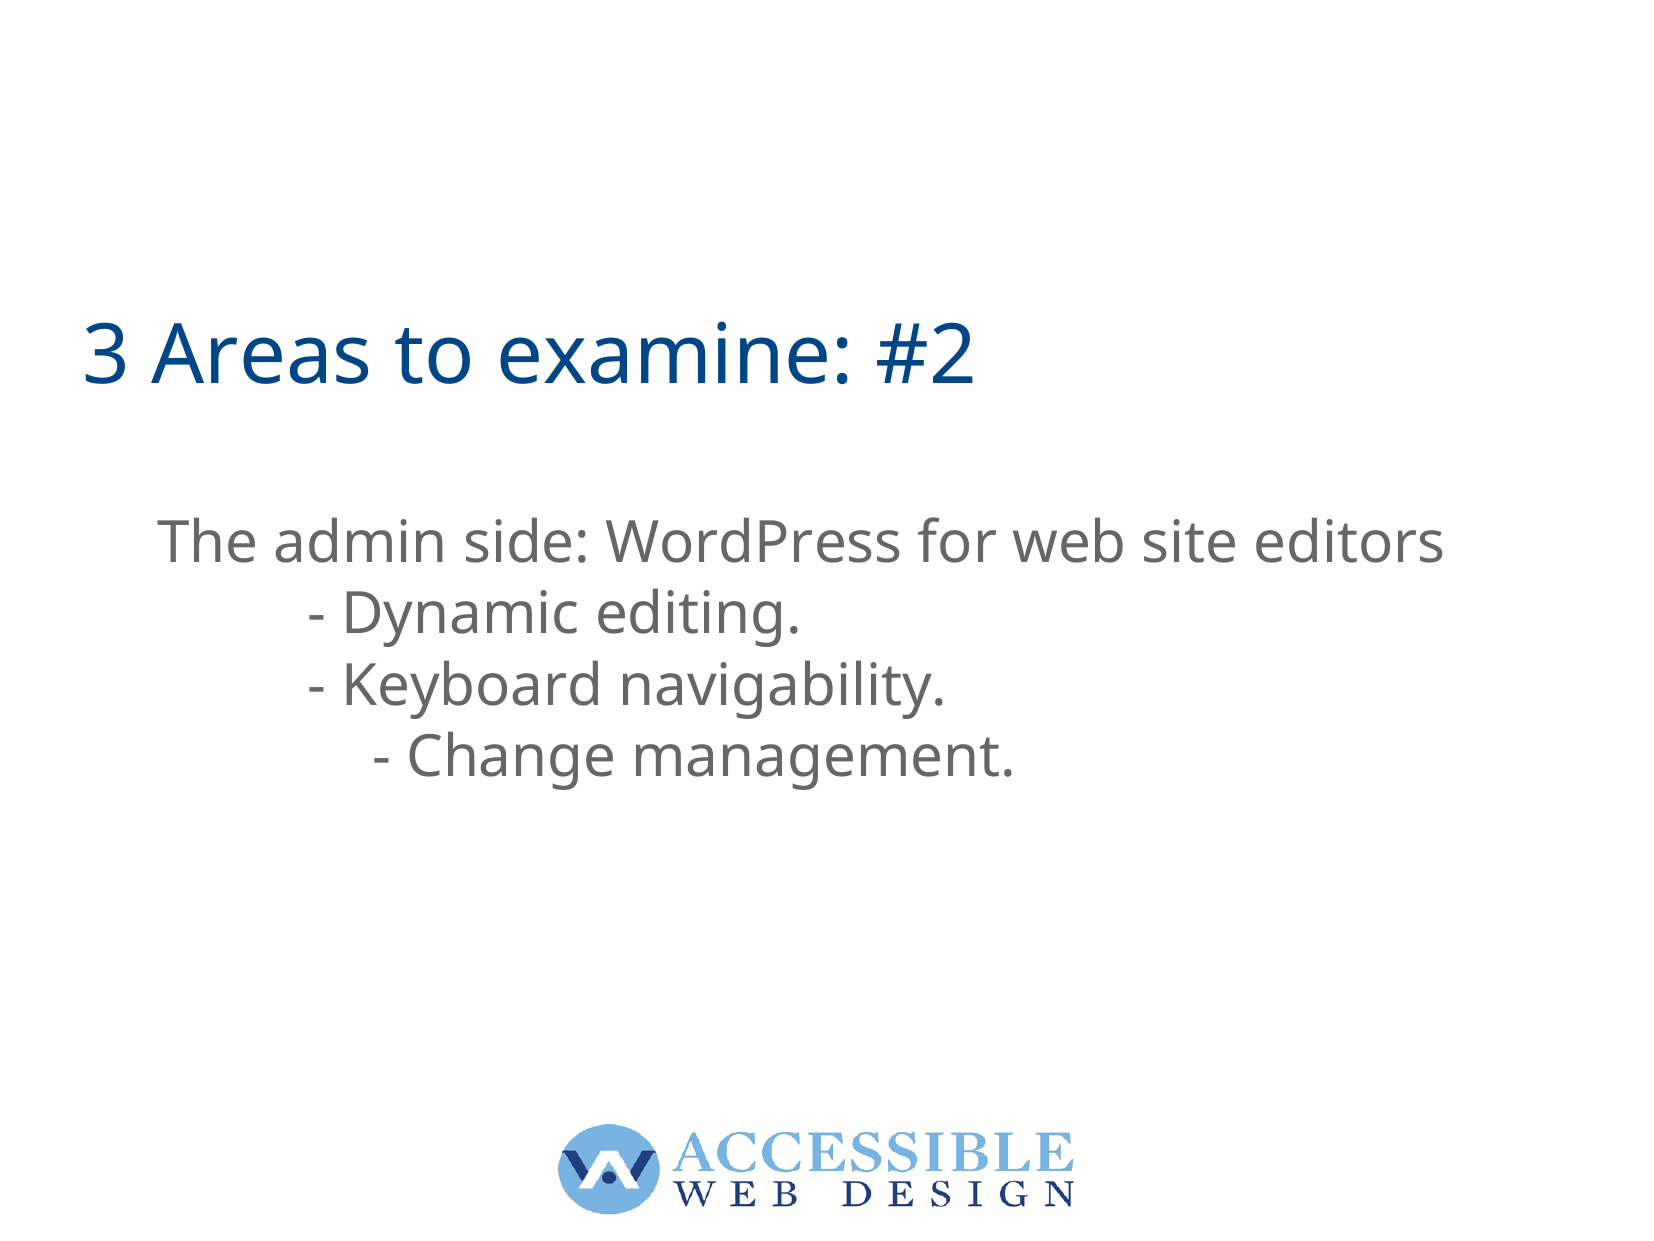

3 Areas to examine: #2
	The admin side: WordPress for web site editors
			- Dynamic editing.
			- Keyboard navigability.
 - Change management.